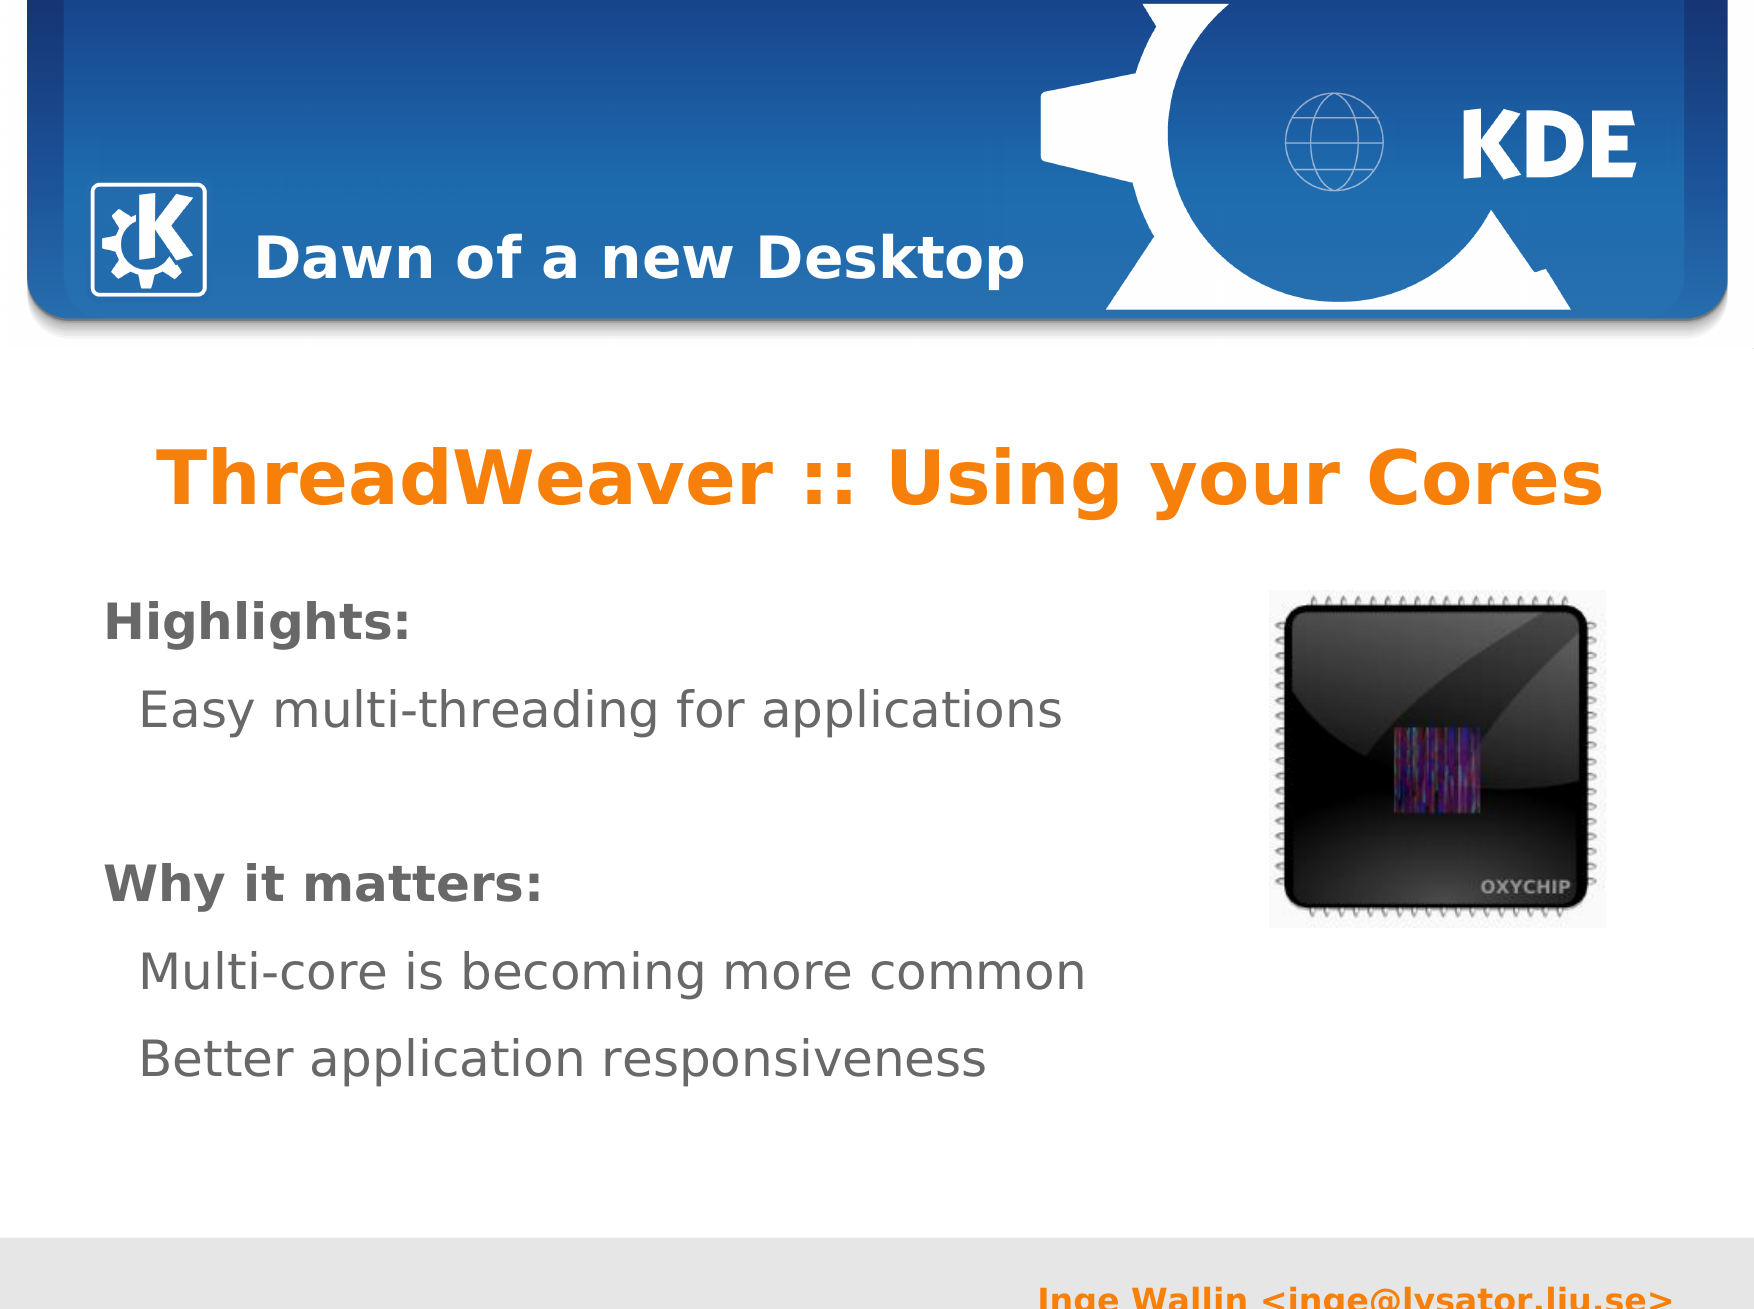

Dawn of a new Desktop
ThreadWeaver :: Using your Cores
Highlights:
Easy multi-threading for applications
Why it matters:
Multi-core is becoming more common
Better application responsiveness